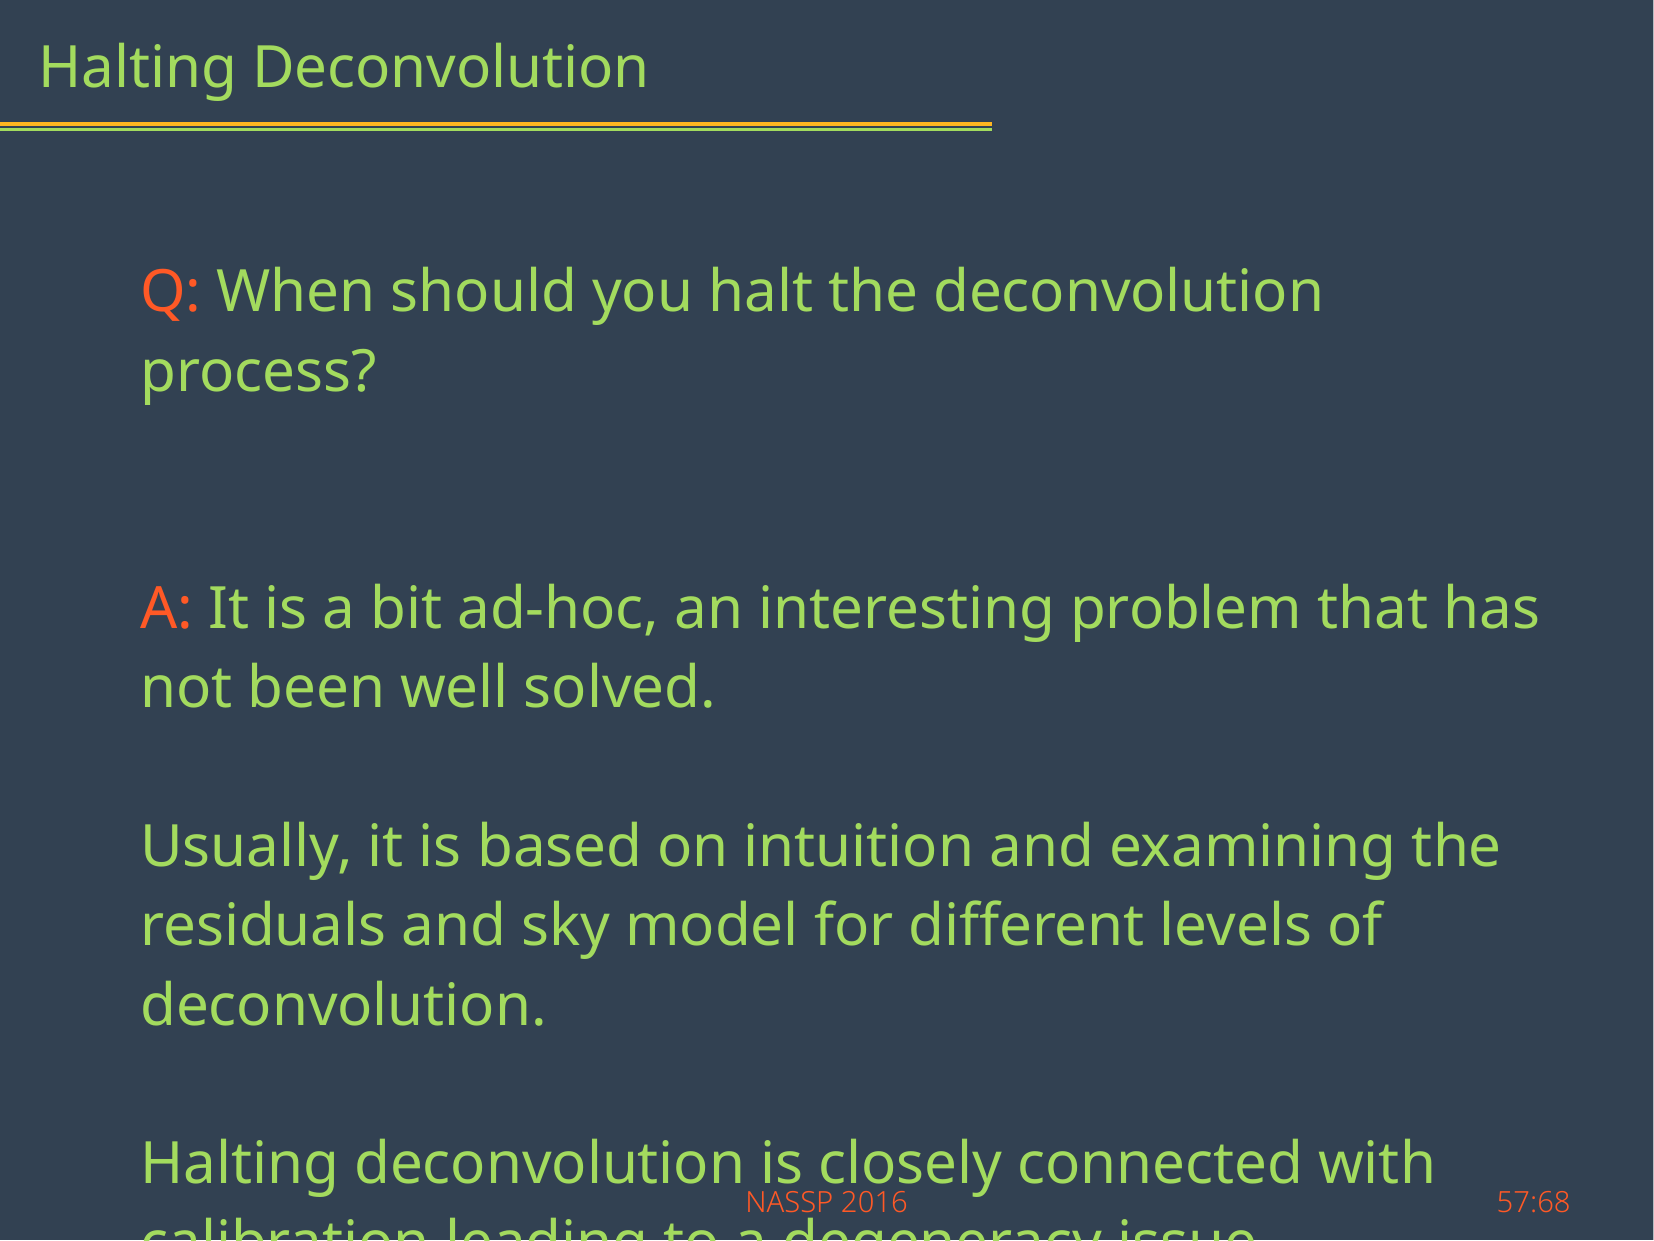

Halting Deconvolution
Q: When should you halt the deconvolution process?
A: It is a bit ad-hoc, an interesting problem that has not been well solved.
Usually, it is based on intuition and examining the residuals and sky model for different levels of deconvolution.
Halting deconvolution is closely connected with calibration leading to a degeneracy issue.
NASSP 2016
57